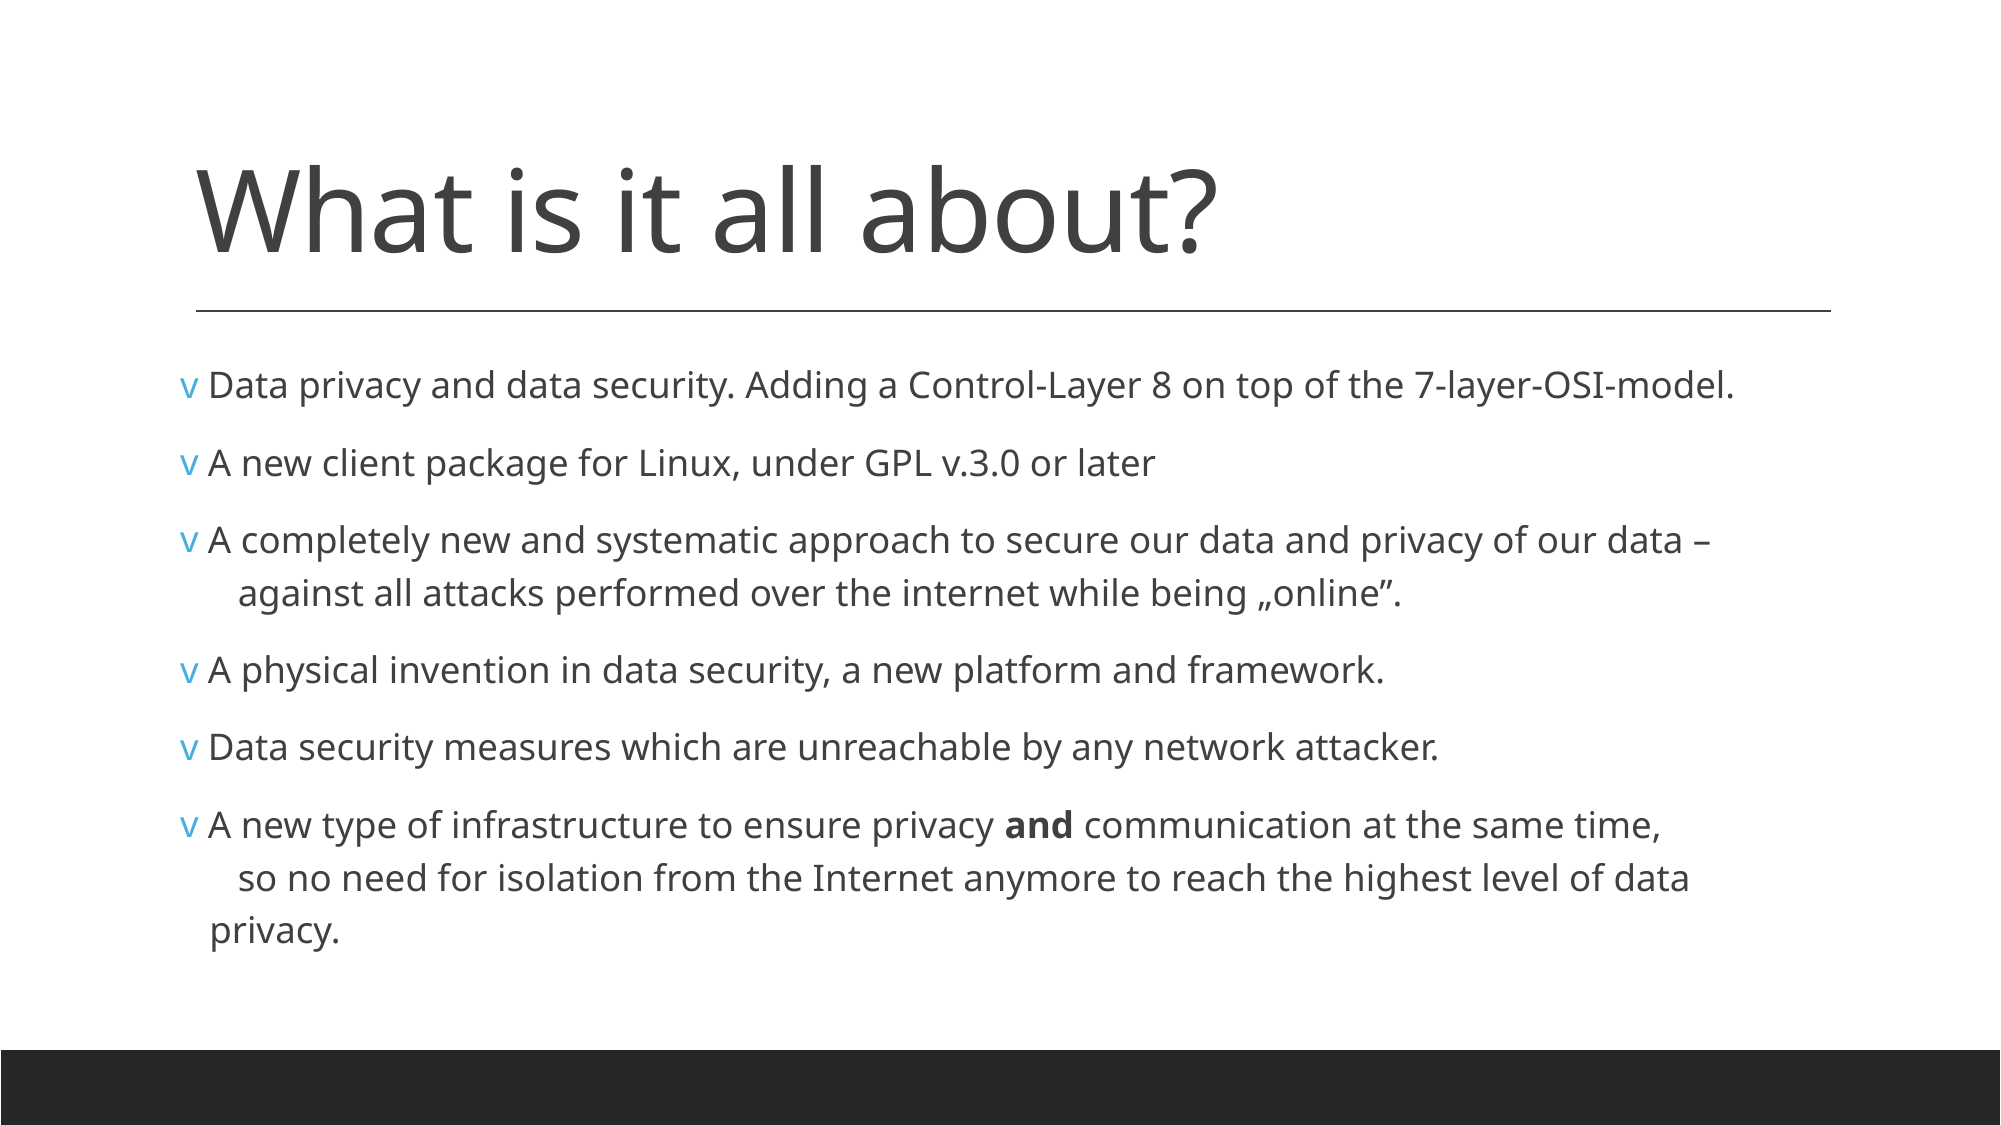

# What is it all about?
 Data privacy and data security. Adding a Control-Layer 8 on top of the 7-layer-OSI-model.
 A new client package for Linux, under GPL v.3.0 or later
 A completely new and systematic approach to secure our data and privacy of our data –
 against all attacks performed over the internet while being „online”.
 A physical invention in data security, a new platform and framework.
 Data security measures which are unreachable by any network attacker.
 A new type of infrastructure to ensure privacy and communication at the same time,
 so no need for isolation from the Internet anymore to reach the highest level of data privacy.